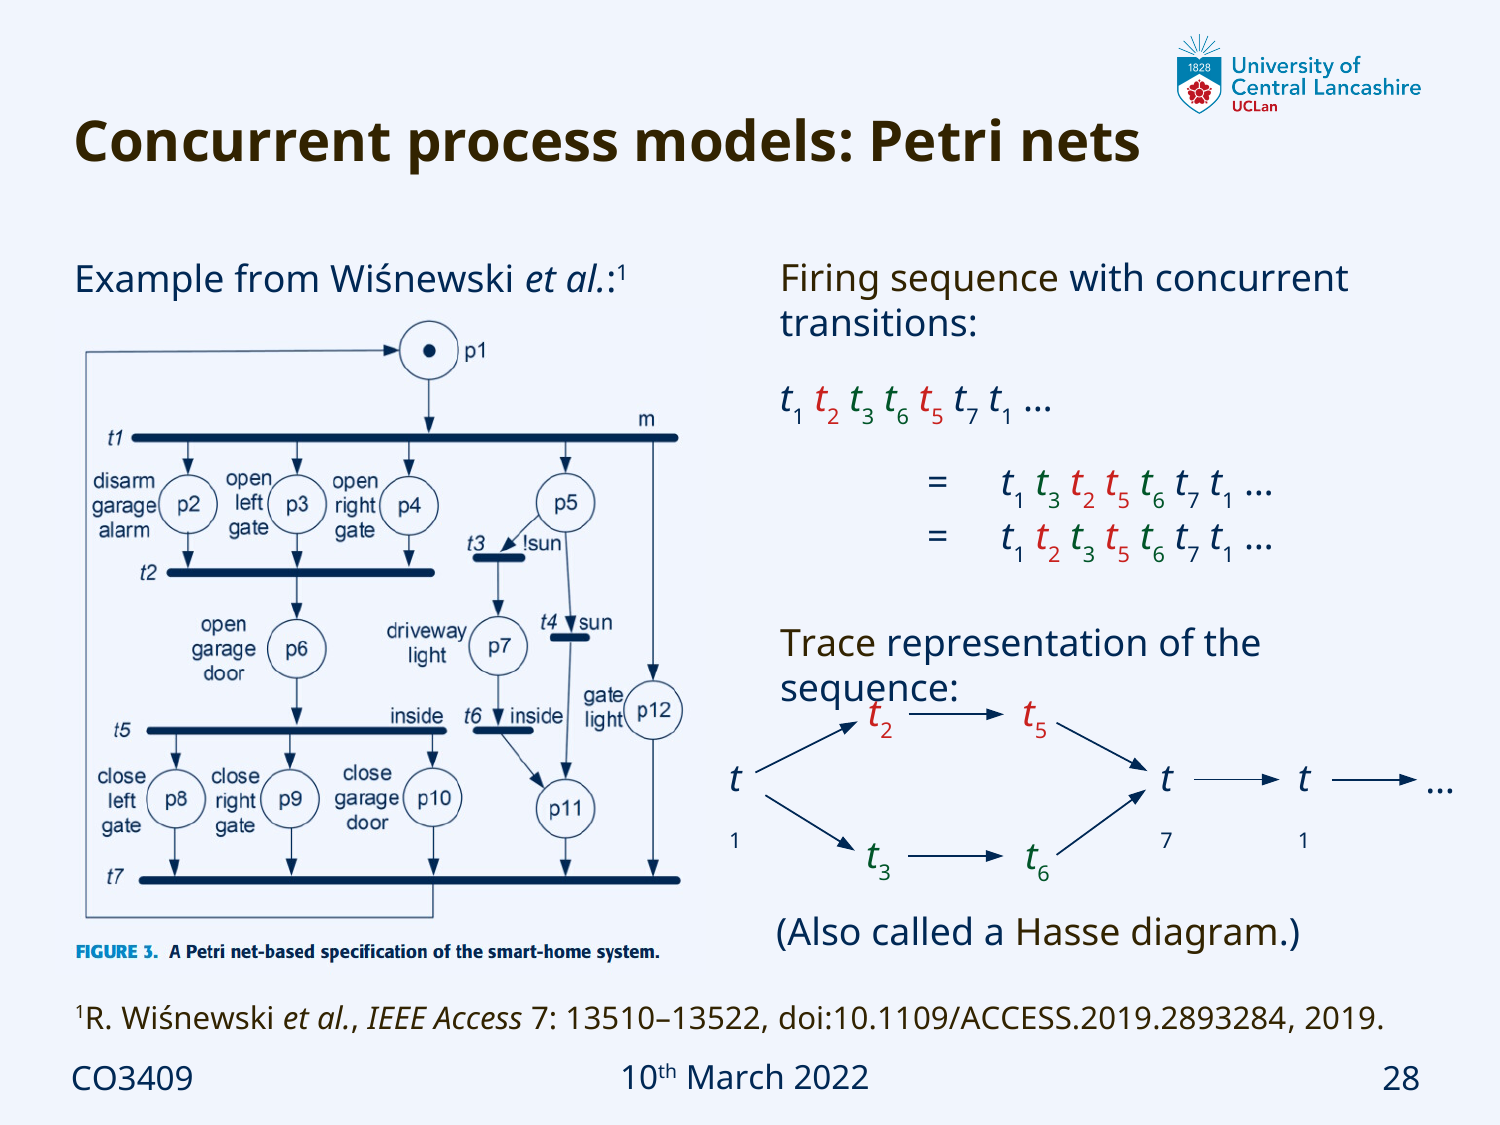

# Concurrent process models: Petri nets
Example from Wiśnewski et al.:1
Firing sequence with concurrent transitions:
t1 t2 t3 t6 t5 t7 t1 …
		=	t1 t3 t2 t5 t6 t7 t1 …
		=	t1 t2 t3 t5 t6 t7 t1 …
Trace representation of the sequence:
t2
t5
t1
t7
t1
…
t3
t6
(Also called a Hasse diagram.)
1R. Wiśnewski et al., IEEE Access 7: 13510–13522, doi:10.1109/ACCESS.2019.2893284, 2019.